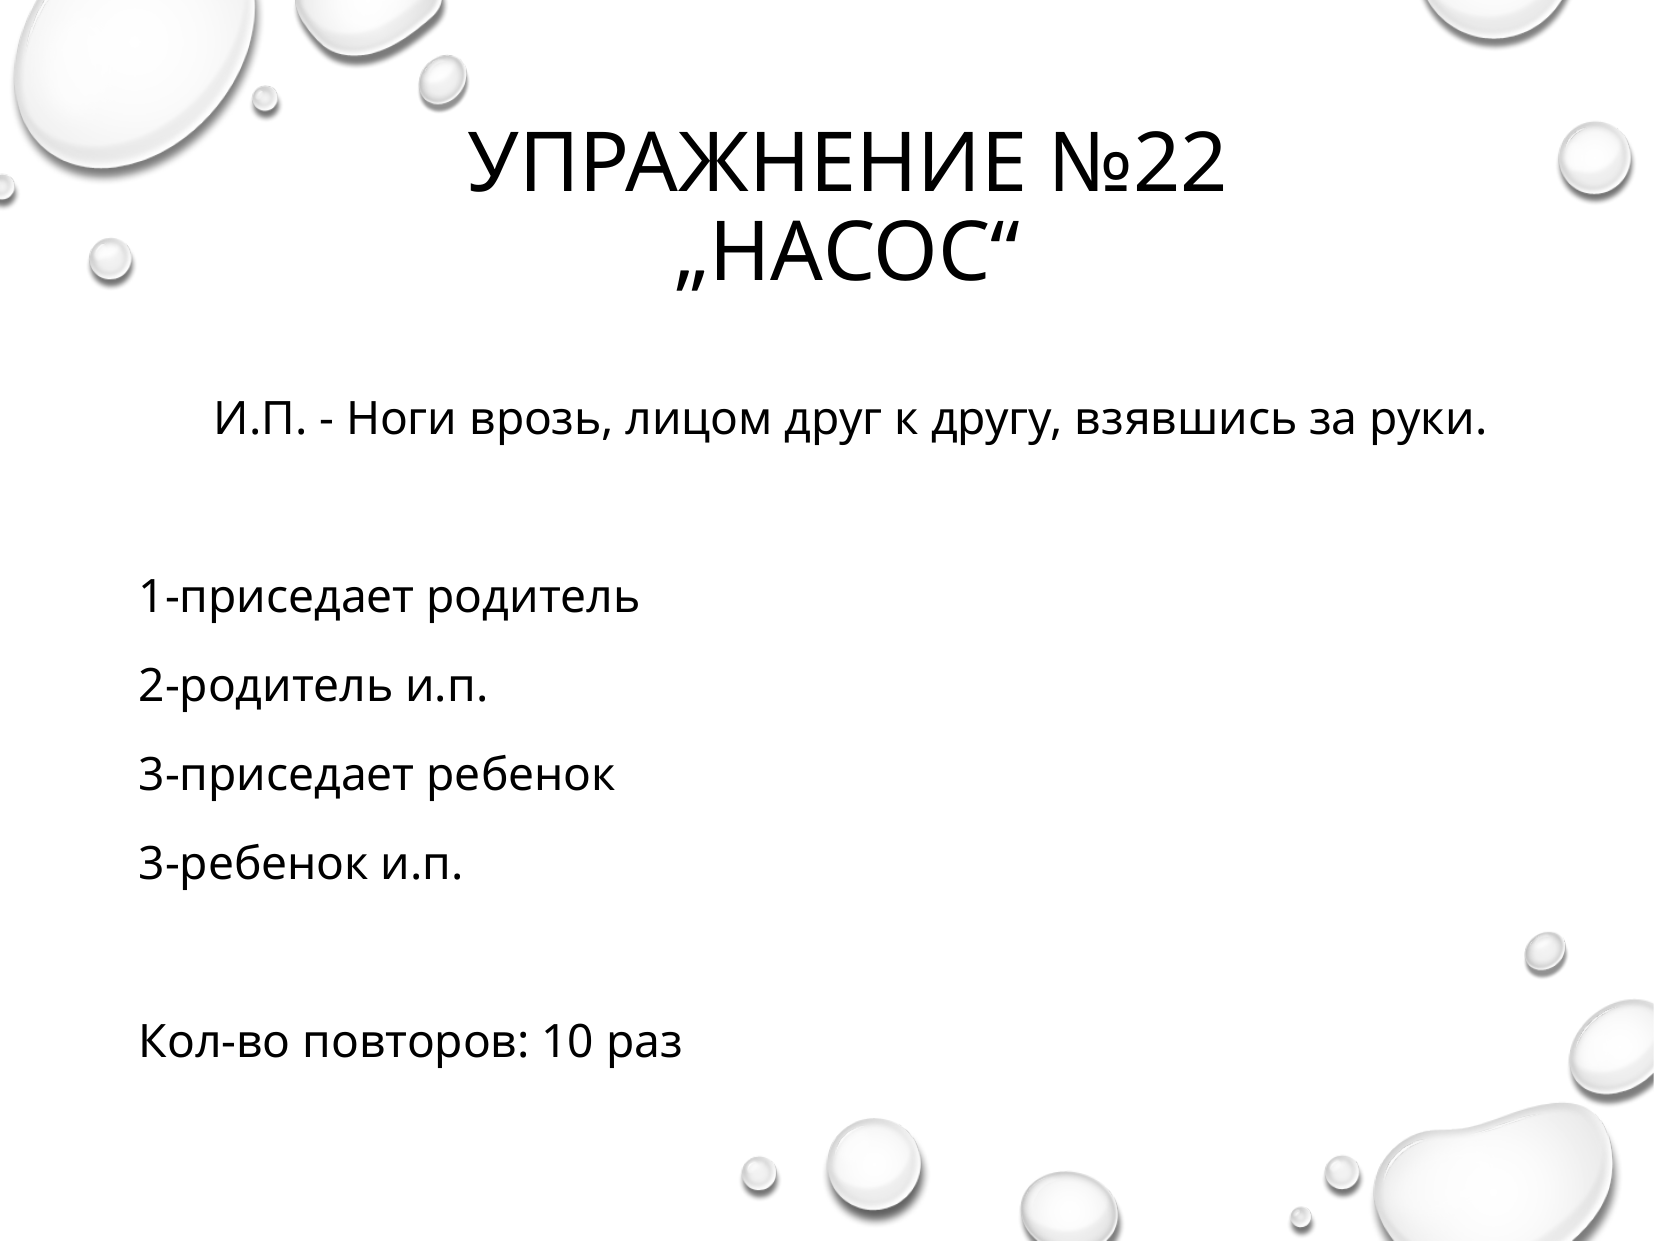

# Упражнение №22 „Насос“
	И.П. - Ноги врозь, лицом друг к другу, взявшись за руки.
1-приседает родитель
2-родитель и.п.
3-приседает ребенок
3-ребенок и.п.
Кол-во повторов: 10 раз